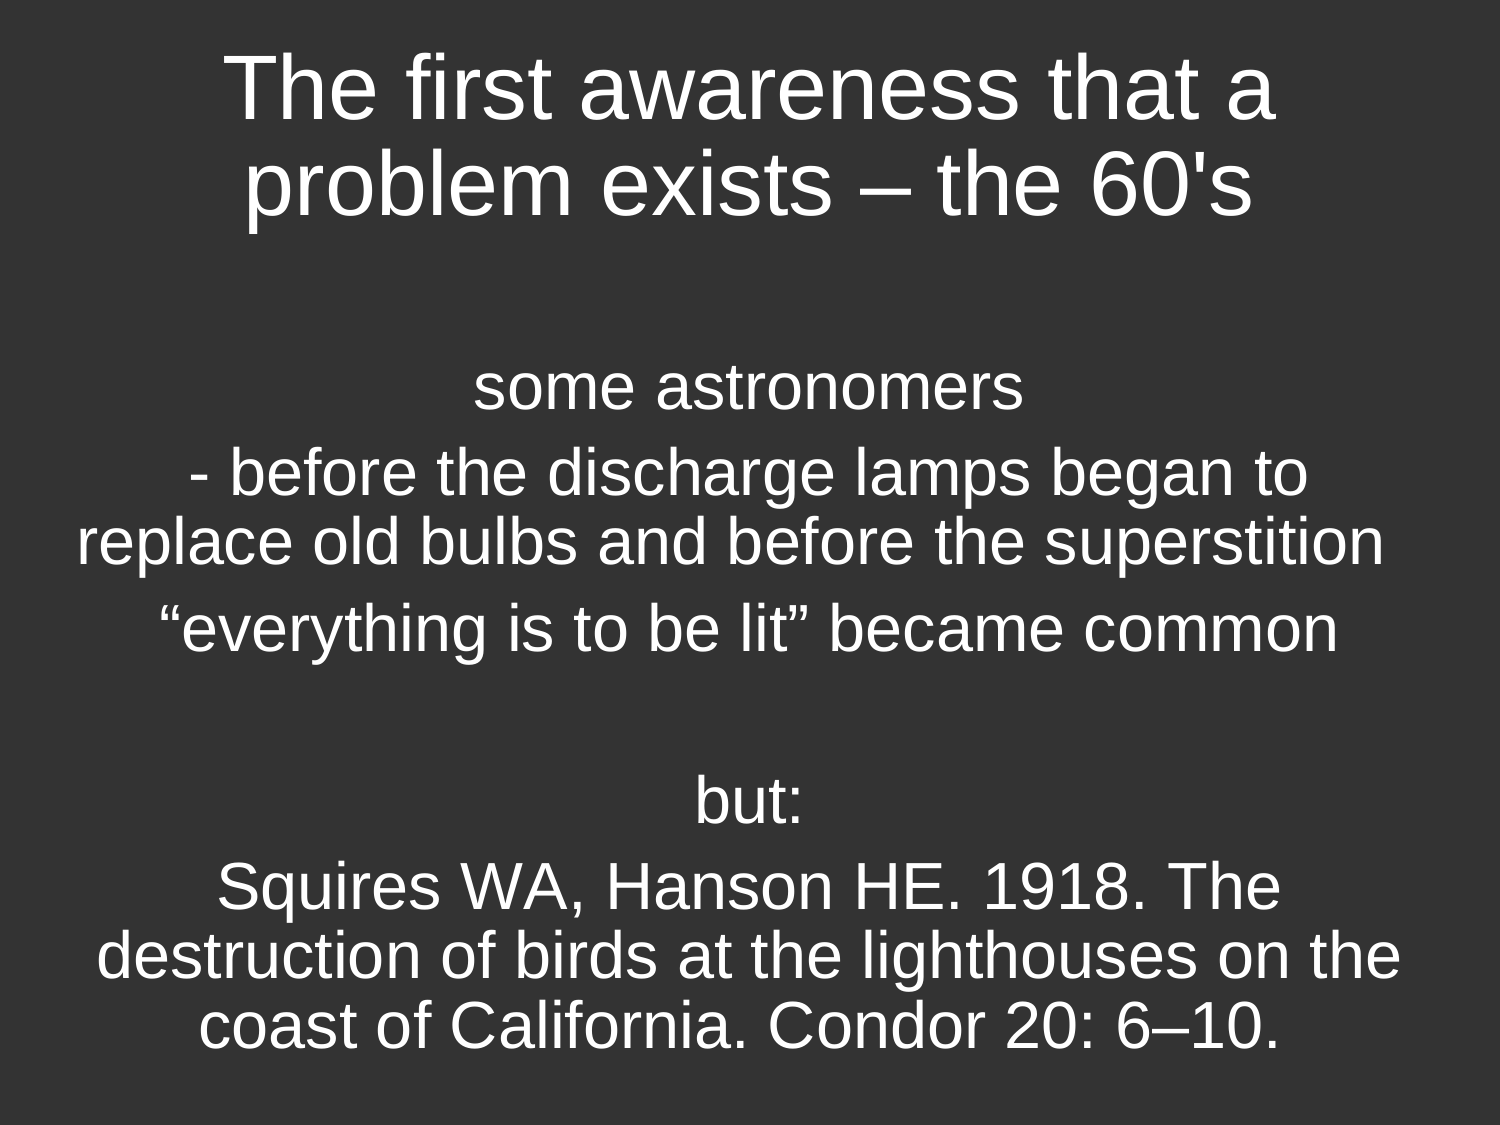

# The first awareness that a problem exists – the 60's
some astronomers
- before the discharge lamps began to replace old bulbs and before the superstition
“everything is to be lit” became common
but:
Squires WA, Hanson HE. 1918. The destruction of birds at the lighthouses on the coast of California. Condor 20: 6–10.